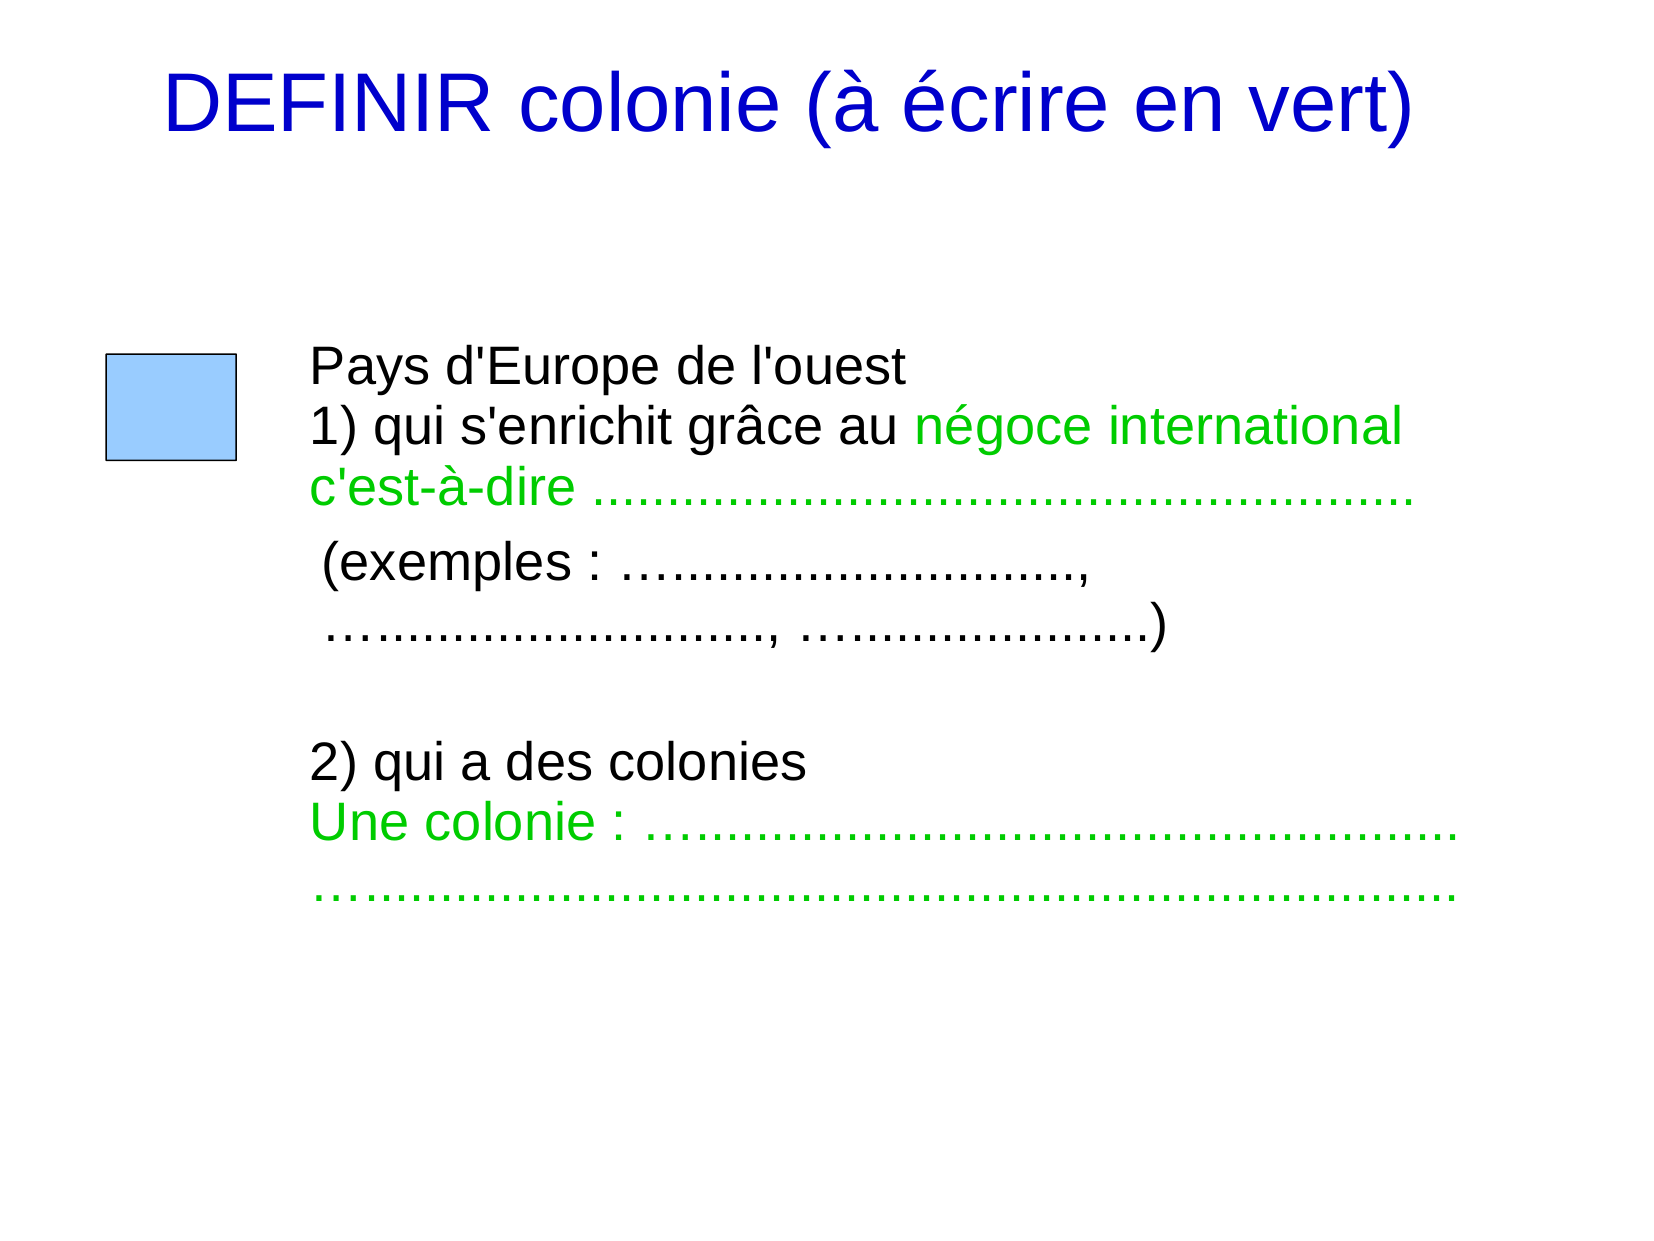

DEFINIR colonie (à écrire en vert)
Pays d'Europe de l'ouest
1) qui s'enrichit grâce au négoce international c'est-à-dire .......................................................
(exemples : …..........................., ….........................., …....................)
2) qui a des colonies
Une colonie : …...................................................
….........................................................................